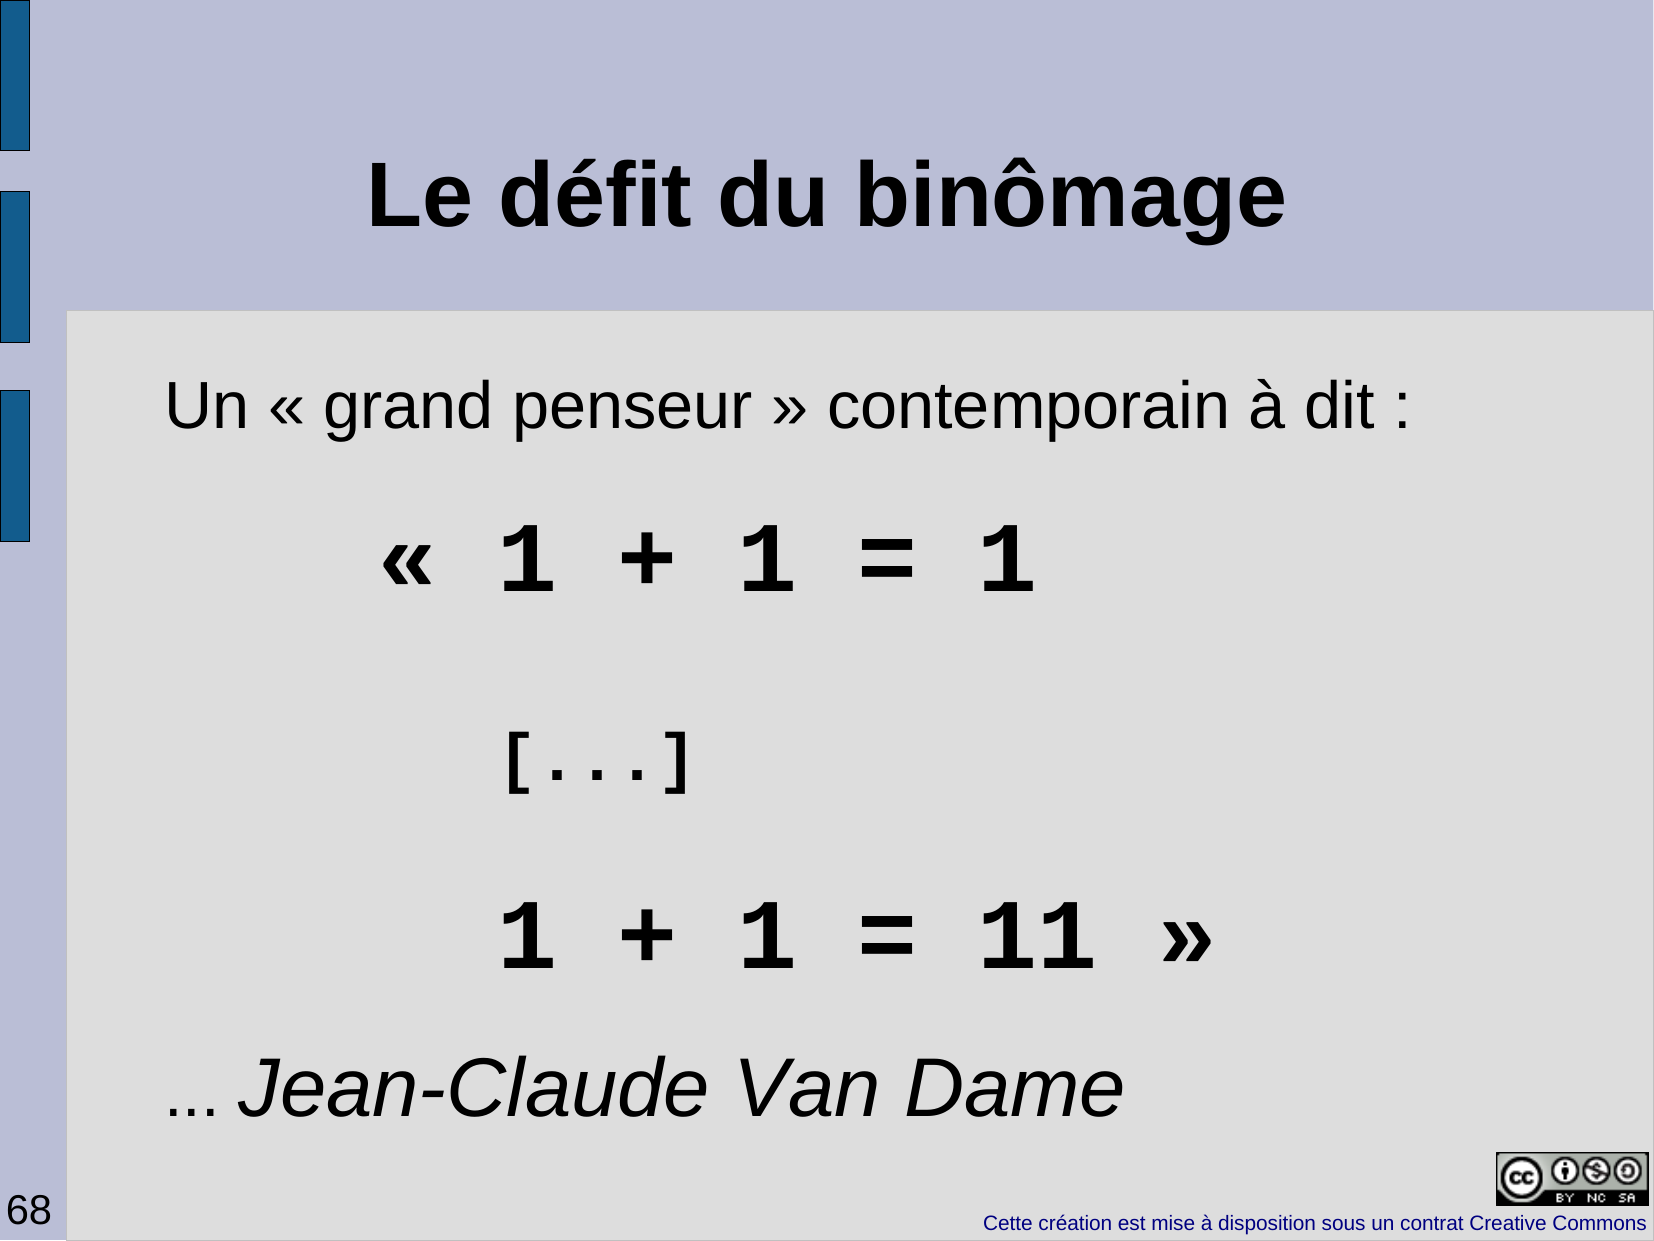

# Le défit du binômage
Un « grand penseur » contemporain à dit :
... Jean-Claude Van Dame
« 1 + 1 = 1
 [...]
 1 + 1 = 11 »